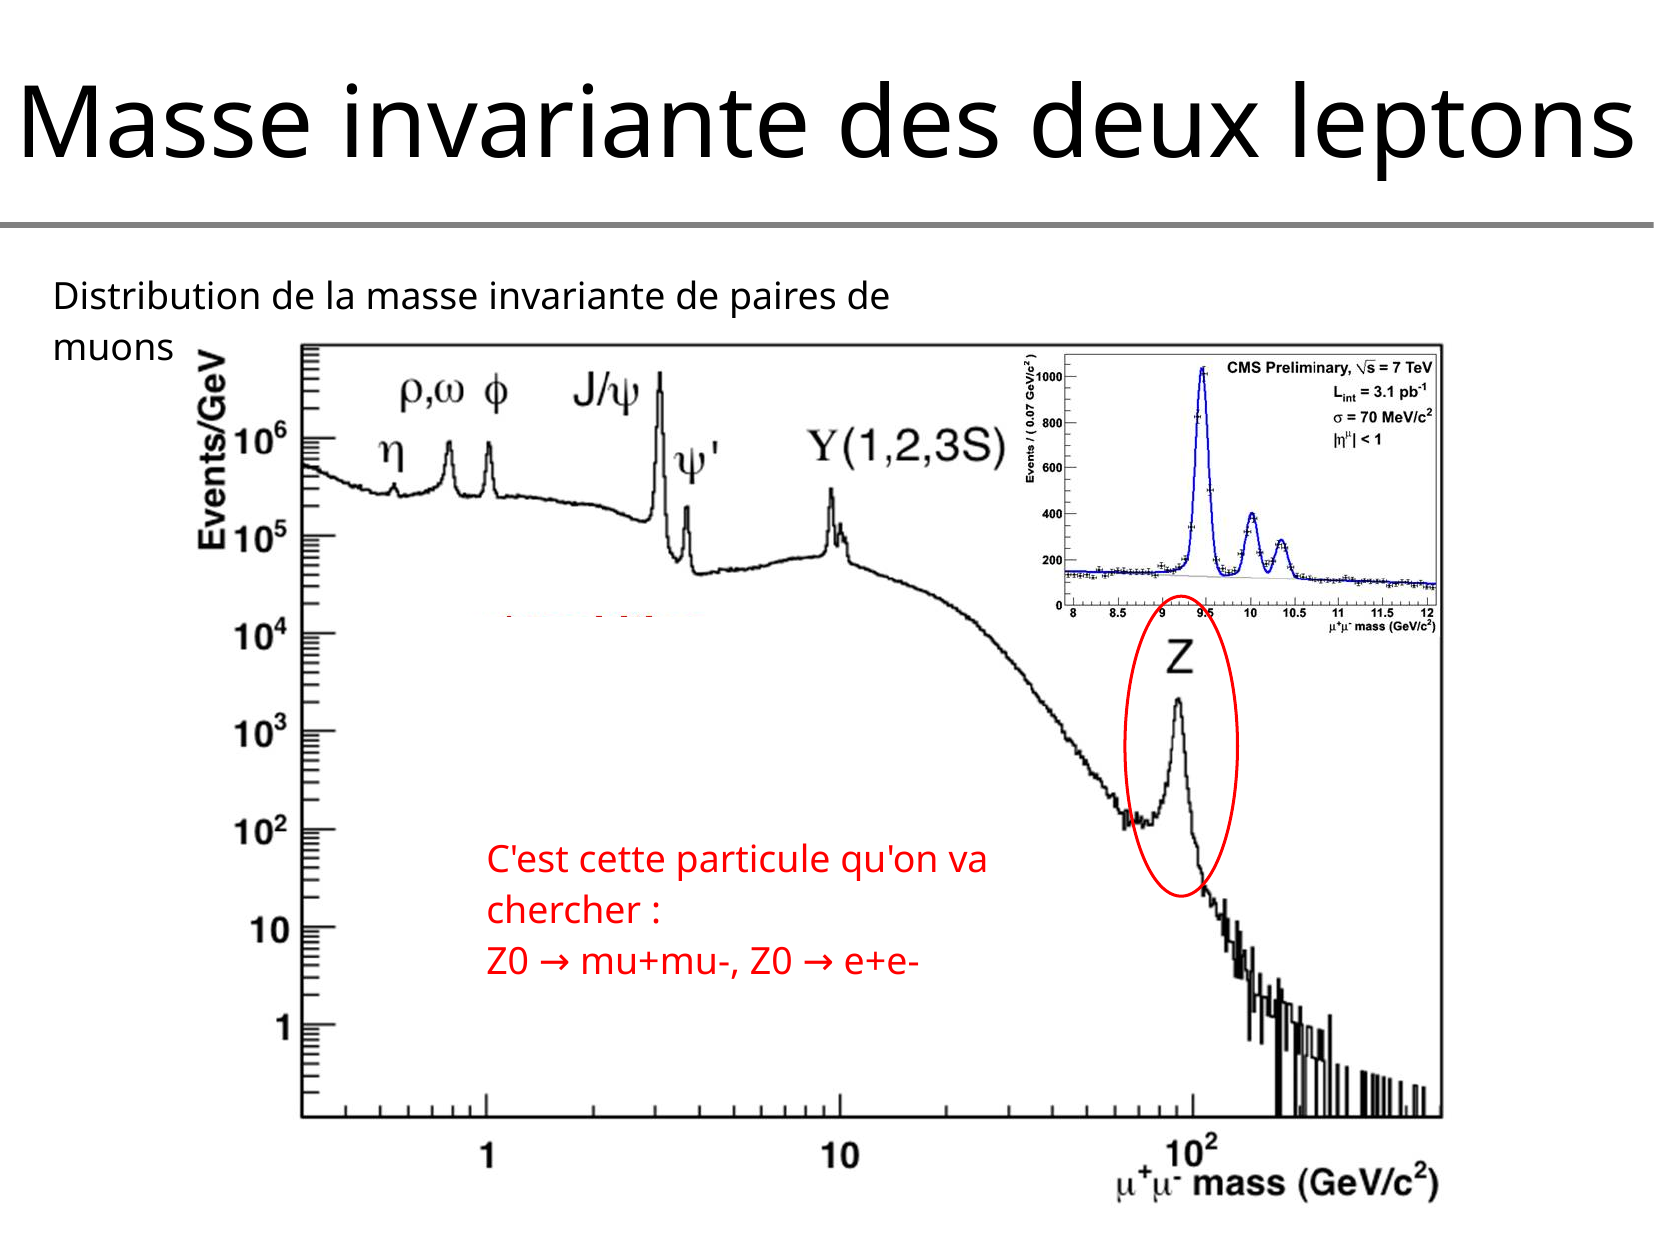

Masse invariante des deux leptons
Distribution de la masse invariante de paires de muons
C'est cette particule qu'on va chercher :
Z0 → mu+mu-, Z0 → e+e-